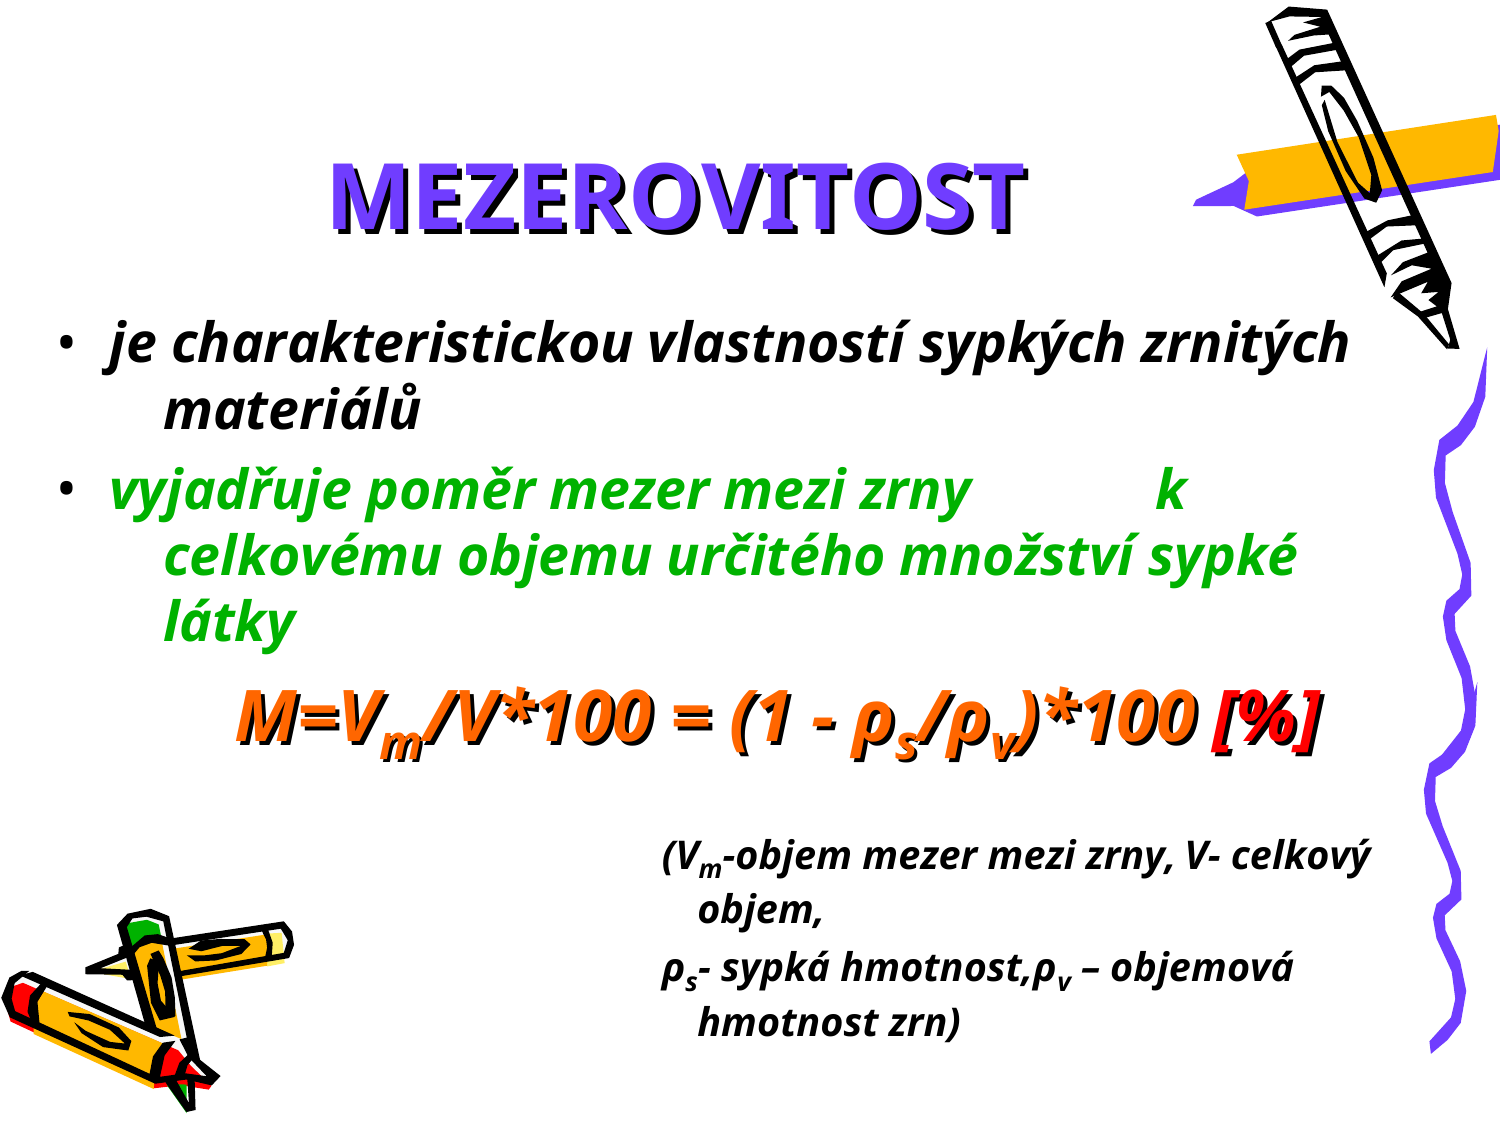

# MEZEROVITOST
je charakteristickou vlastností sypkých zrnitých materiálů
vyjadřuje poměr mezer mezi zrny k celkovému objemu určitého množství sypké látky
	M=Vm/V*100 = (1 - ρs/ρv)*100 [%]
(Vm-objem mezer mezi zrny, V- celkový objem,
ρs- sypká hmotnost,ρv – objemová hmotnost zrn)